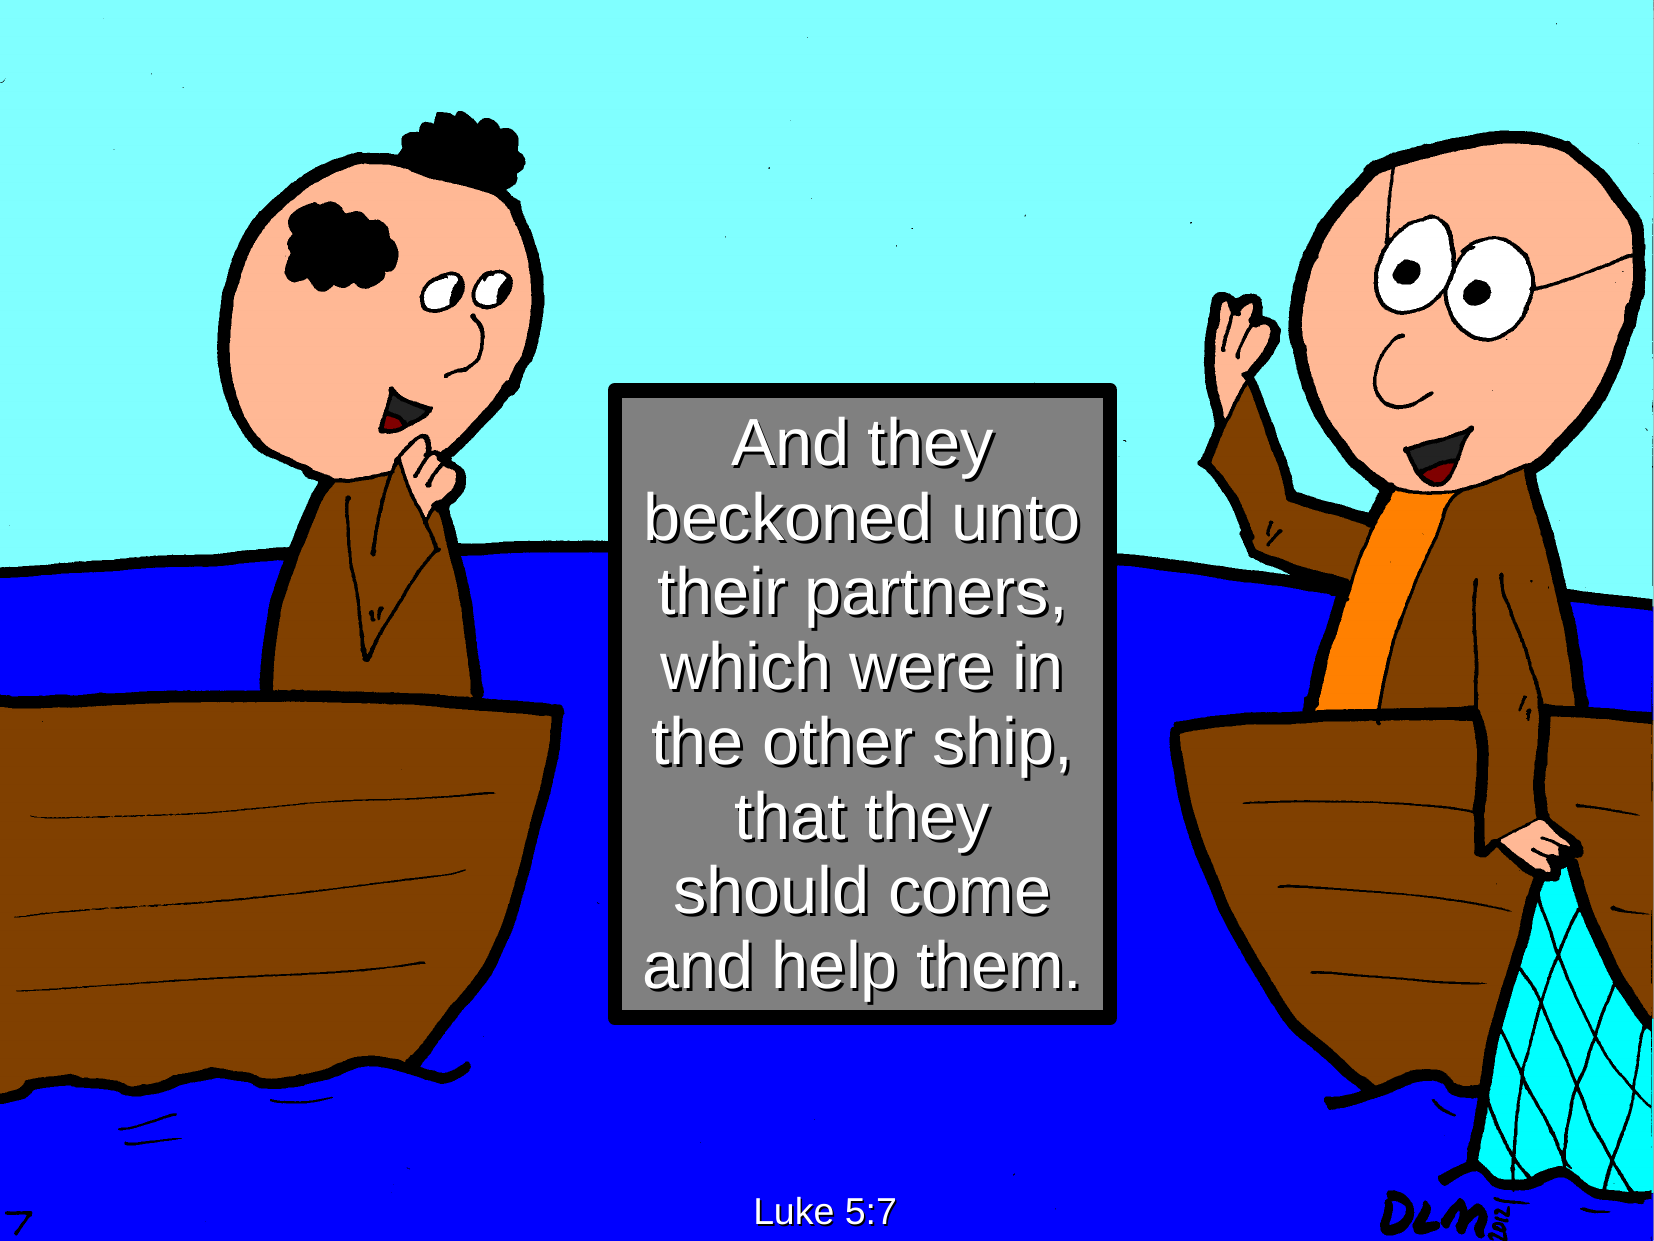

And they beckoned unto their partners, which were in the other ship, that they should come and help them.
Luke 5:7